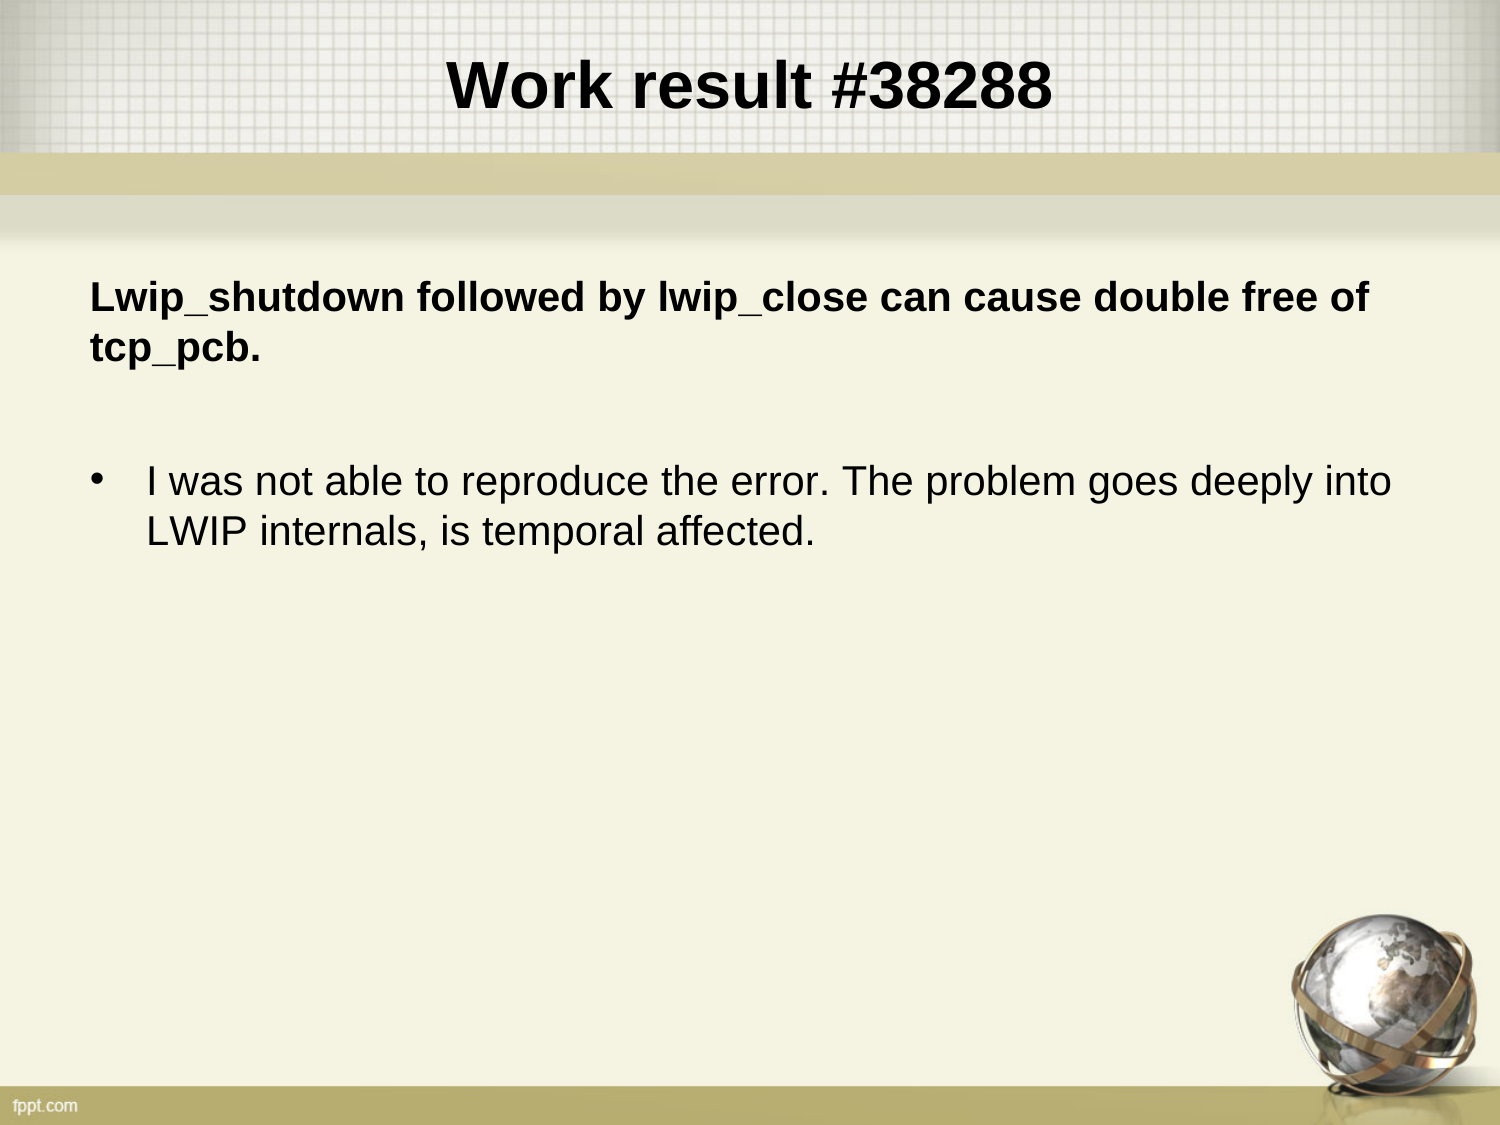

# Work result #38288
Lwip_shutdown followed by lwip_close can cause double free of tcp_pcb.
I was not able to reproduce the error. The problem goes deeply into LWIP internals, is temporal affected.